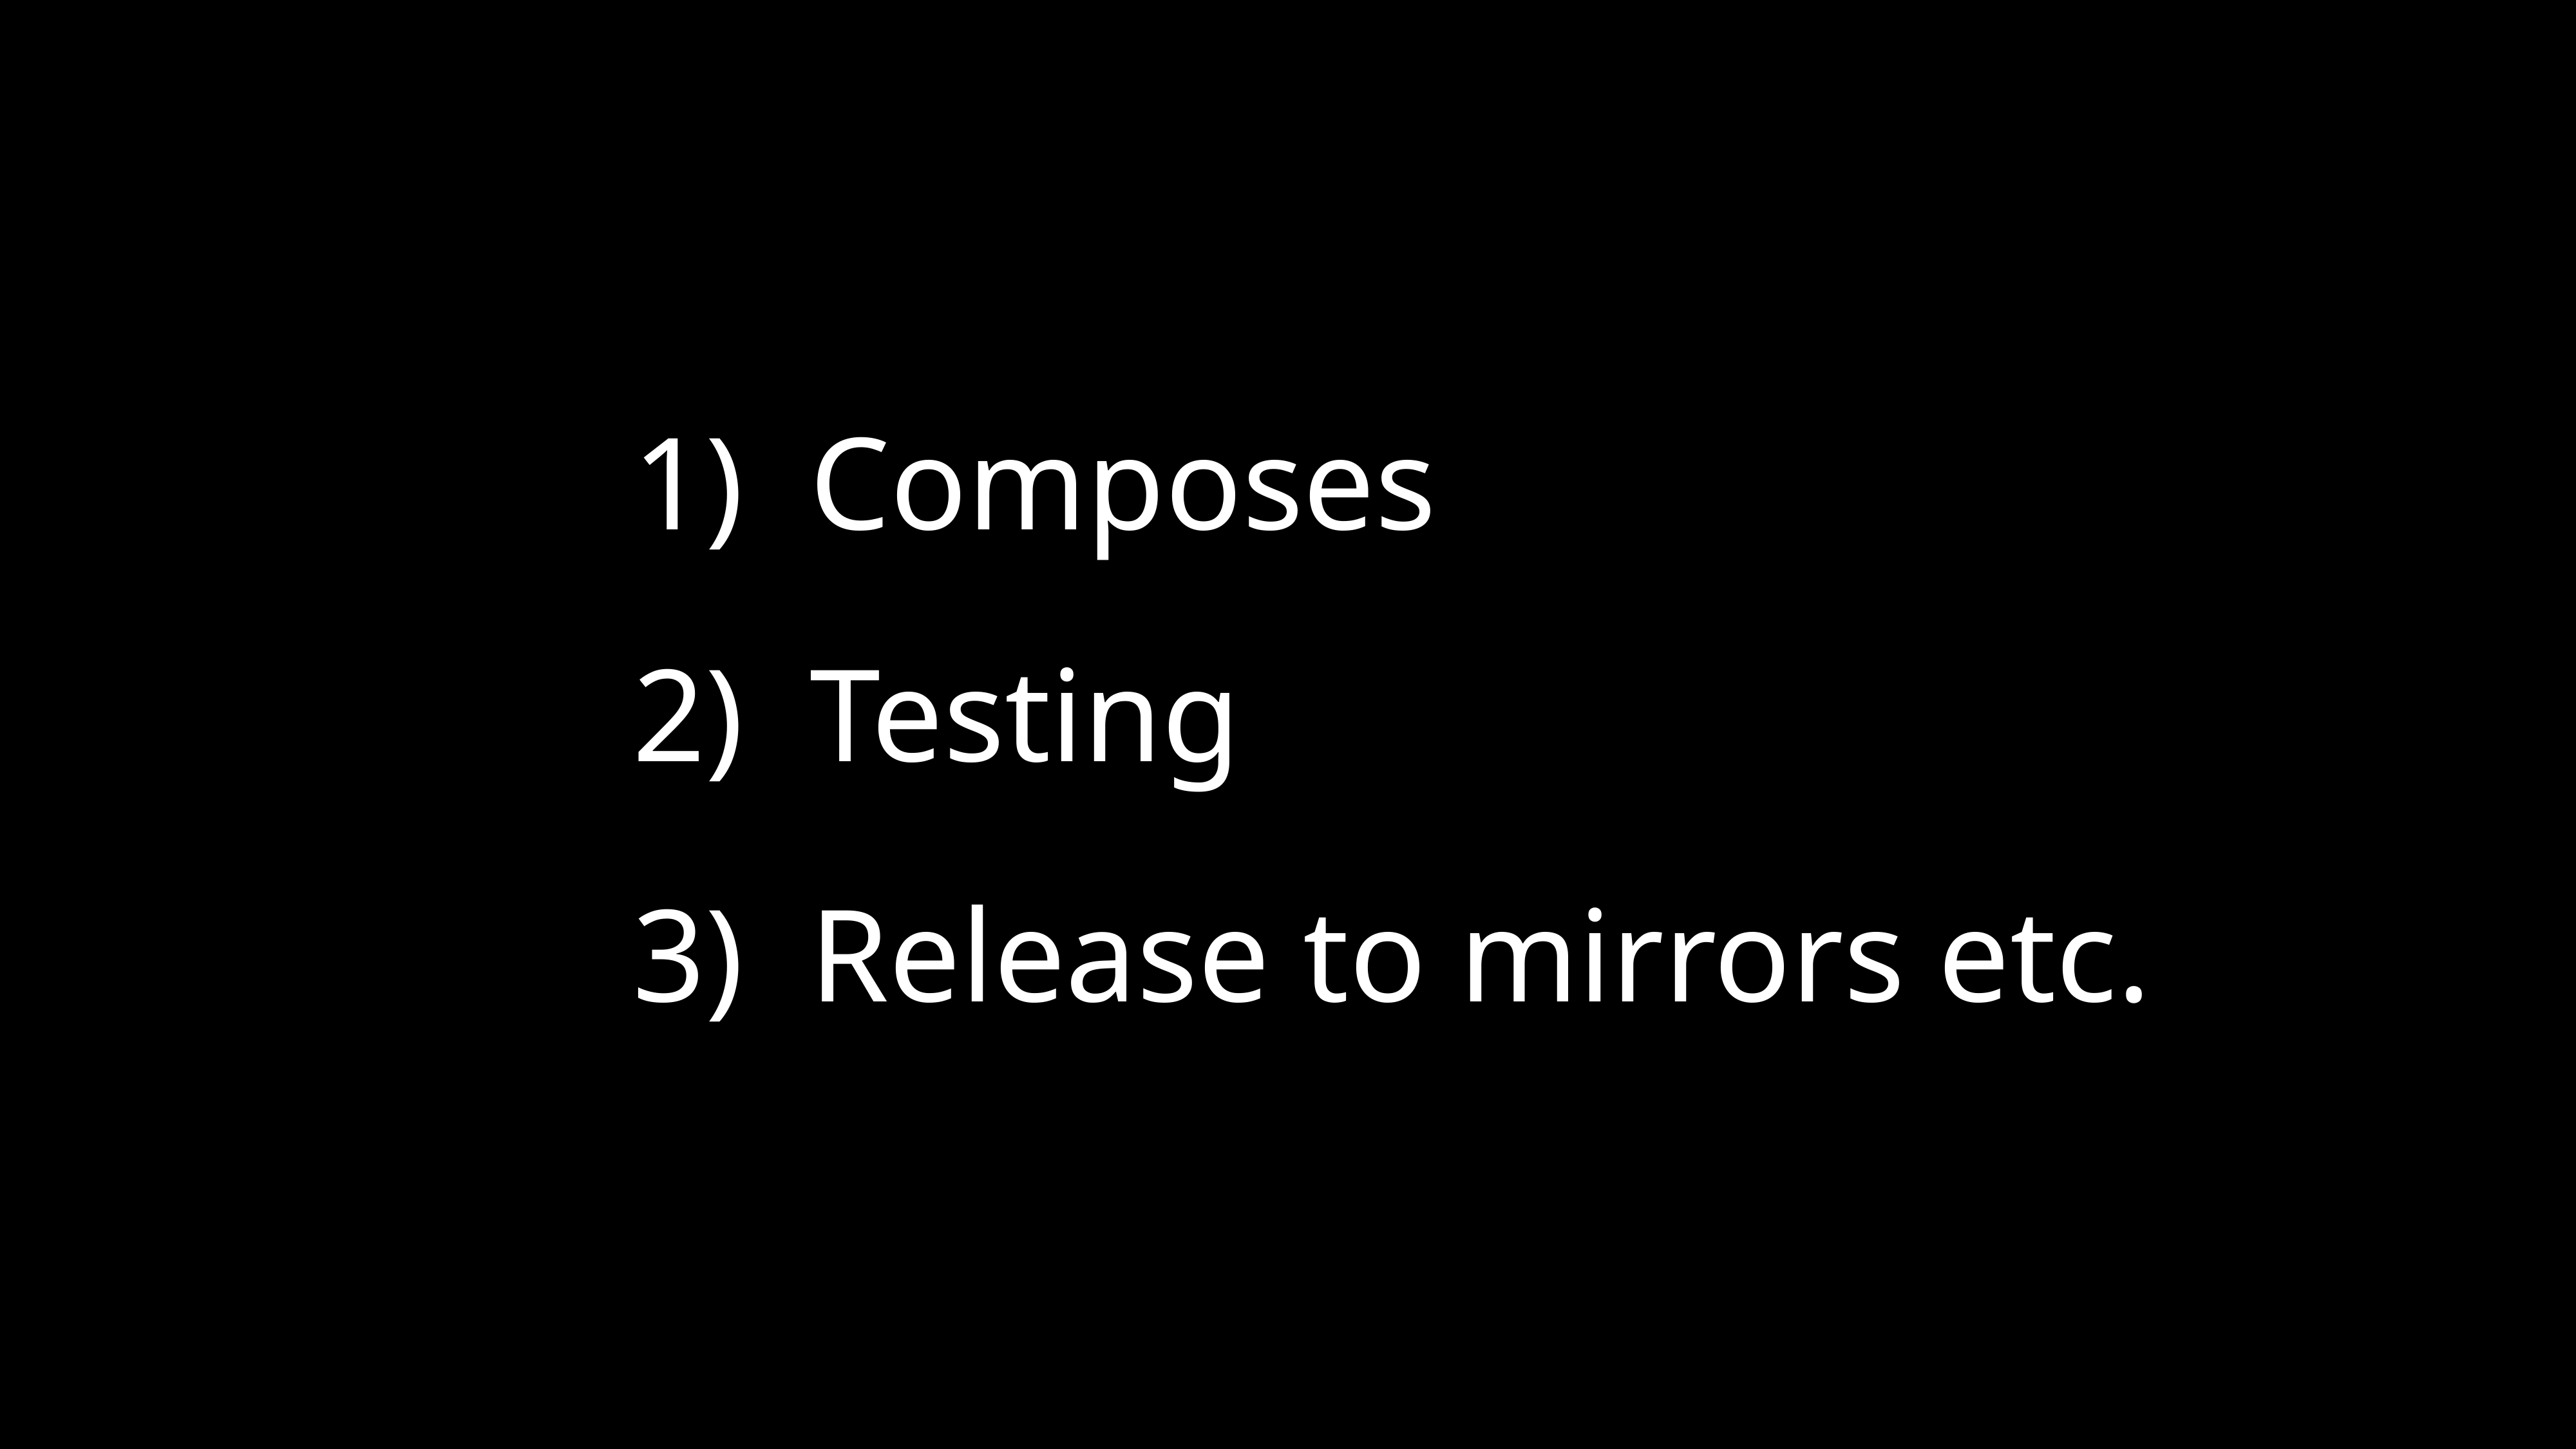

1) Composes
2) Testing
3) Release to mirrors etc.